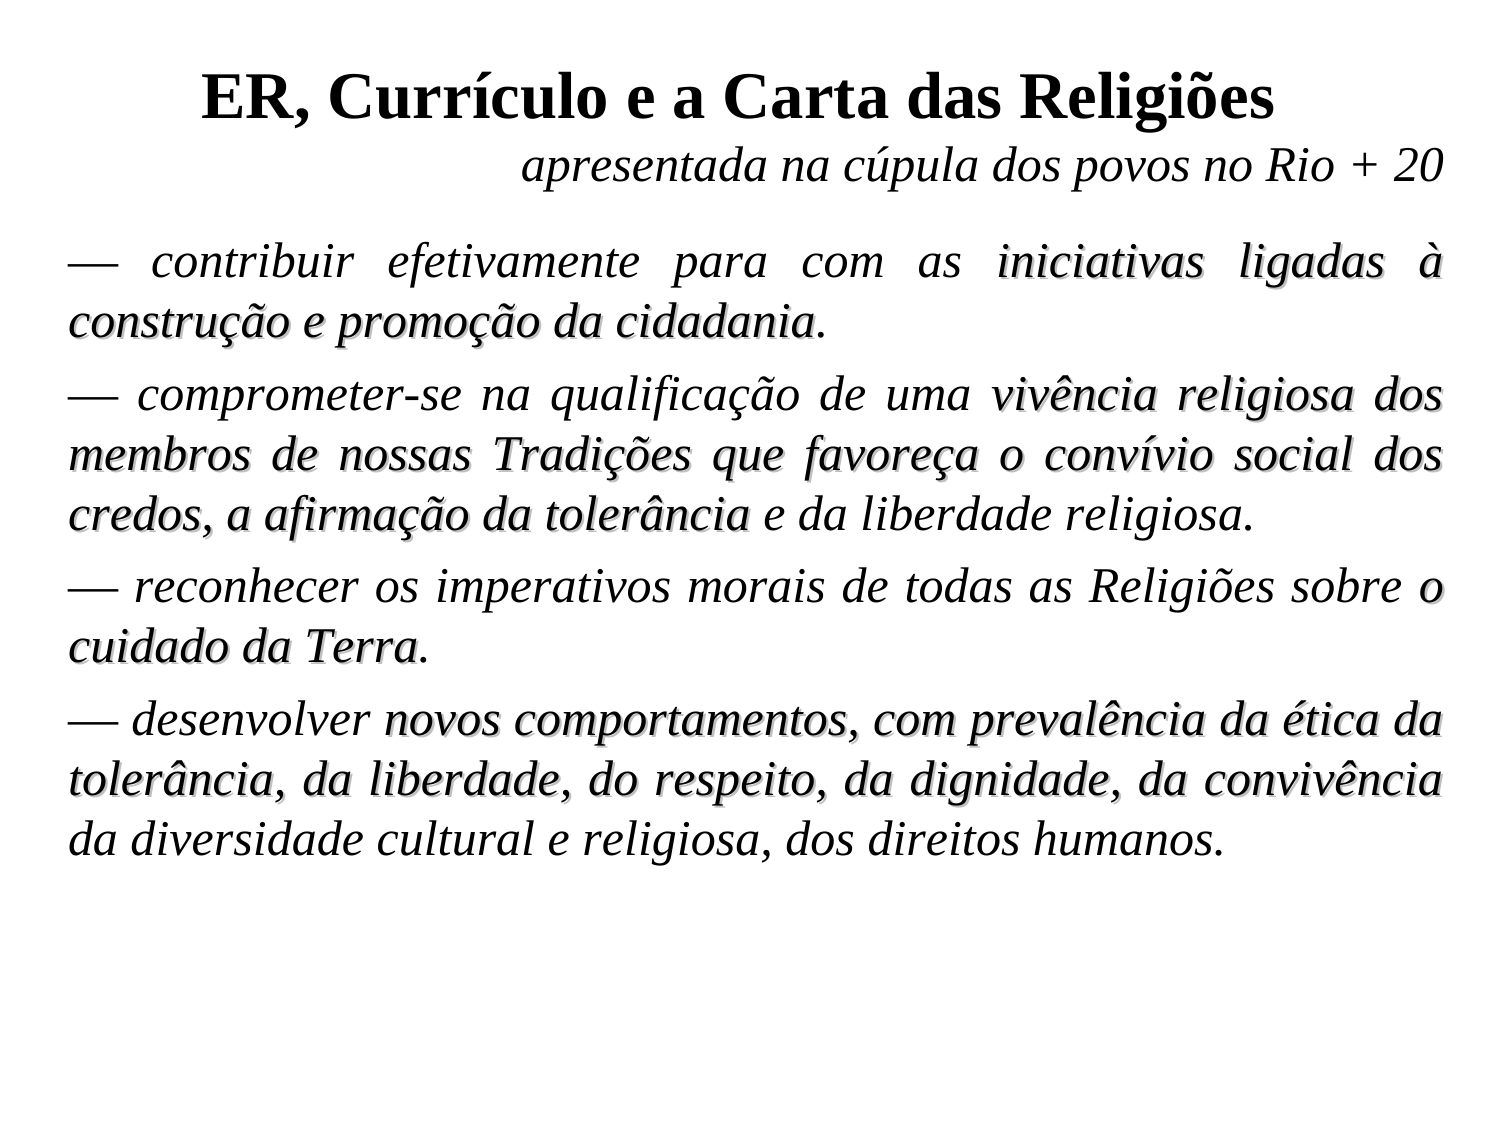

ER, Currículo e a Carta das Religiões
apresentada na cúpula dos povos no Rio + 20
# — contribuir efetivamente para com as iniciativas ligadas à construção e promoção da cidadania.
— comprometer-se na qualificação de uma vivência religiosa dos membros de nossas Tradições que favoreça o convívio social dos credos, a afirmação da tolerância e da liberdade religiosa.
— reconhecer os imperativos morais de todas as Religiões sobre o cuidado da Terra.
— desenvolver novos comportamentos, com prevalência da ética da tolerância, da liberdade, do respeito, da dignidade, da convivência da diversidade cultural e religiosa, dos direitos humanos.